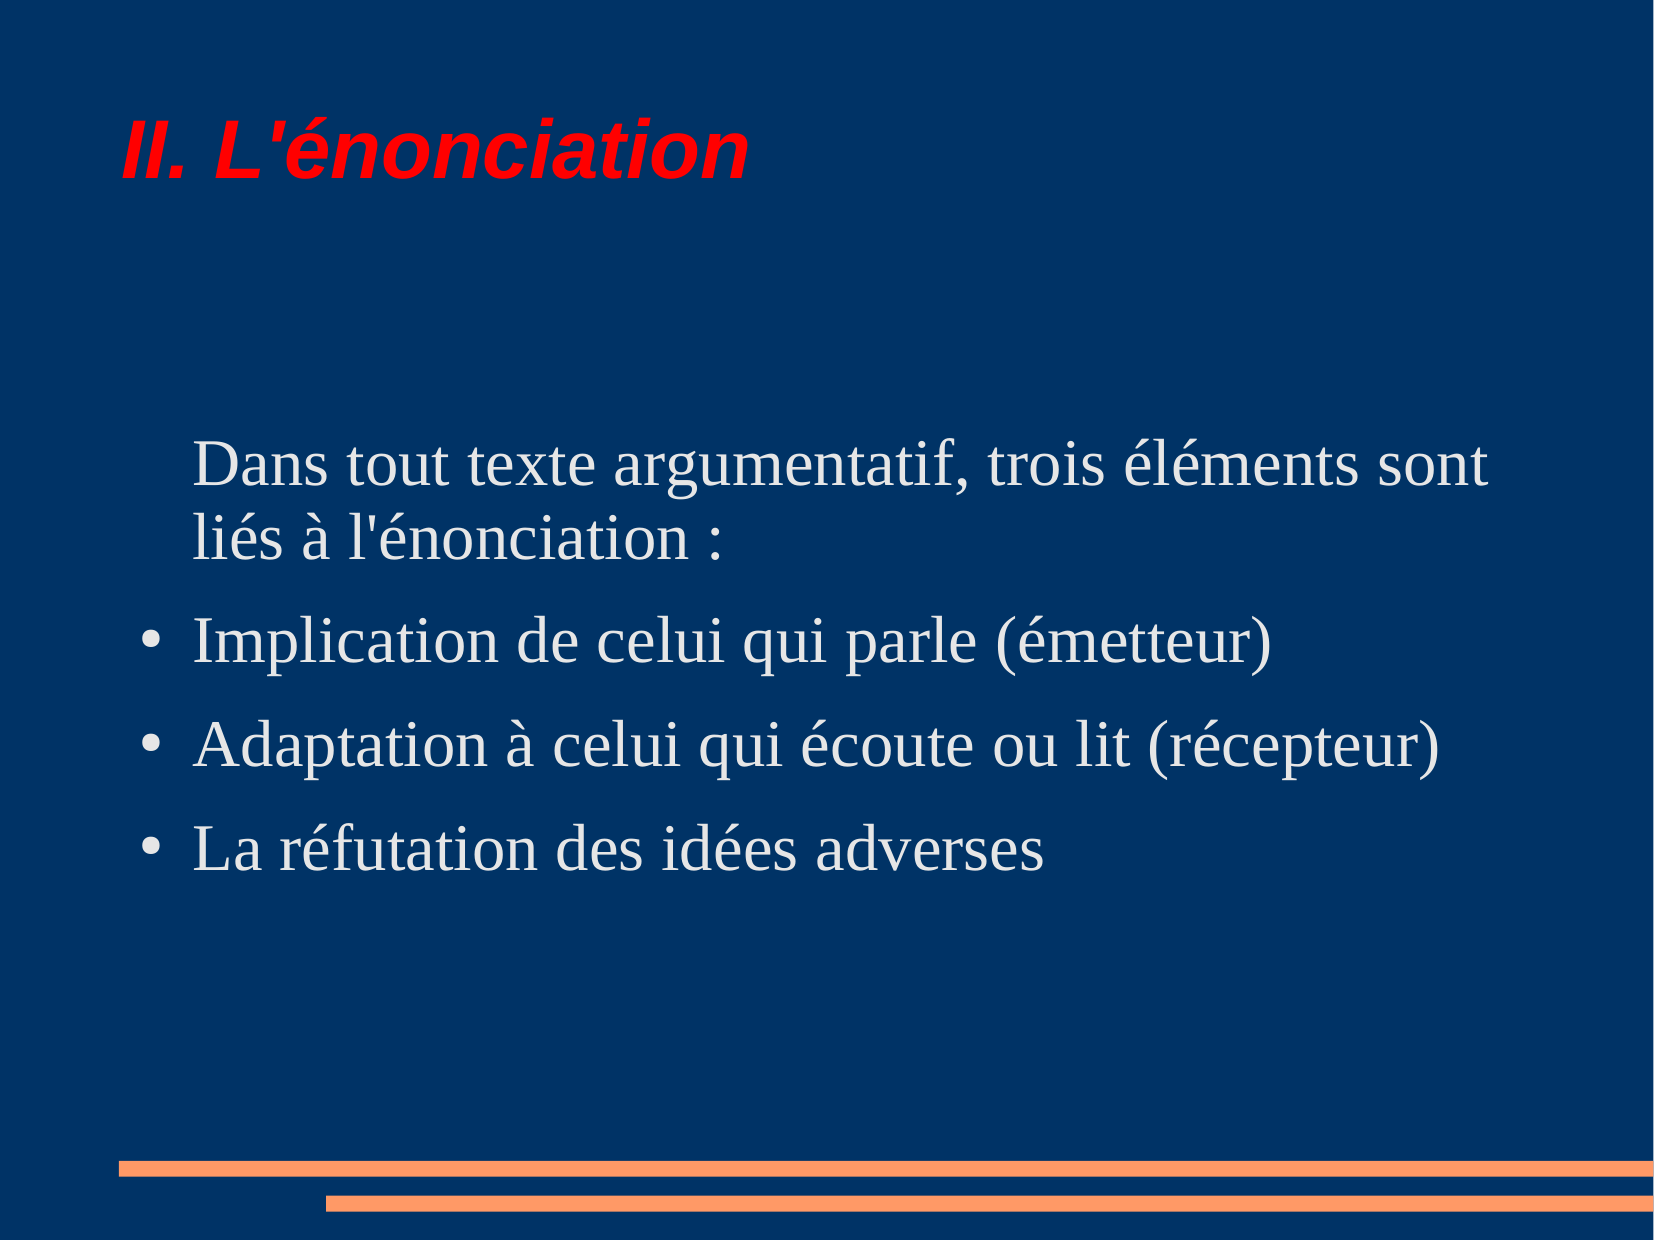

# II. L'énonciation
Dans tout texte argumentatif, trois éléments sont liés à l'énonciation :
Implication de celui qui parle (émetteur)
Adaptation à celui qui écoute ou lit (récepteur)
La réfutation des idées adverses